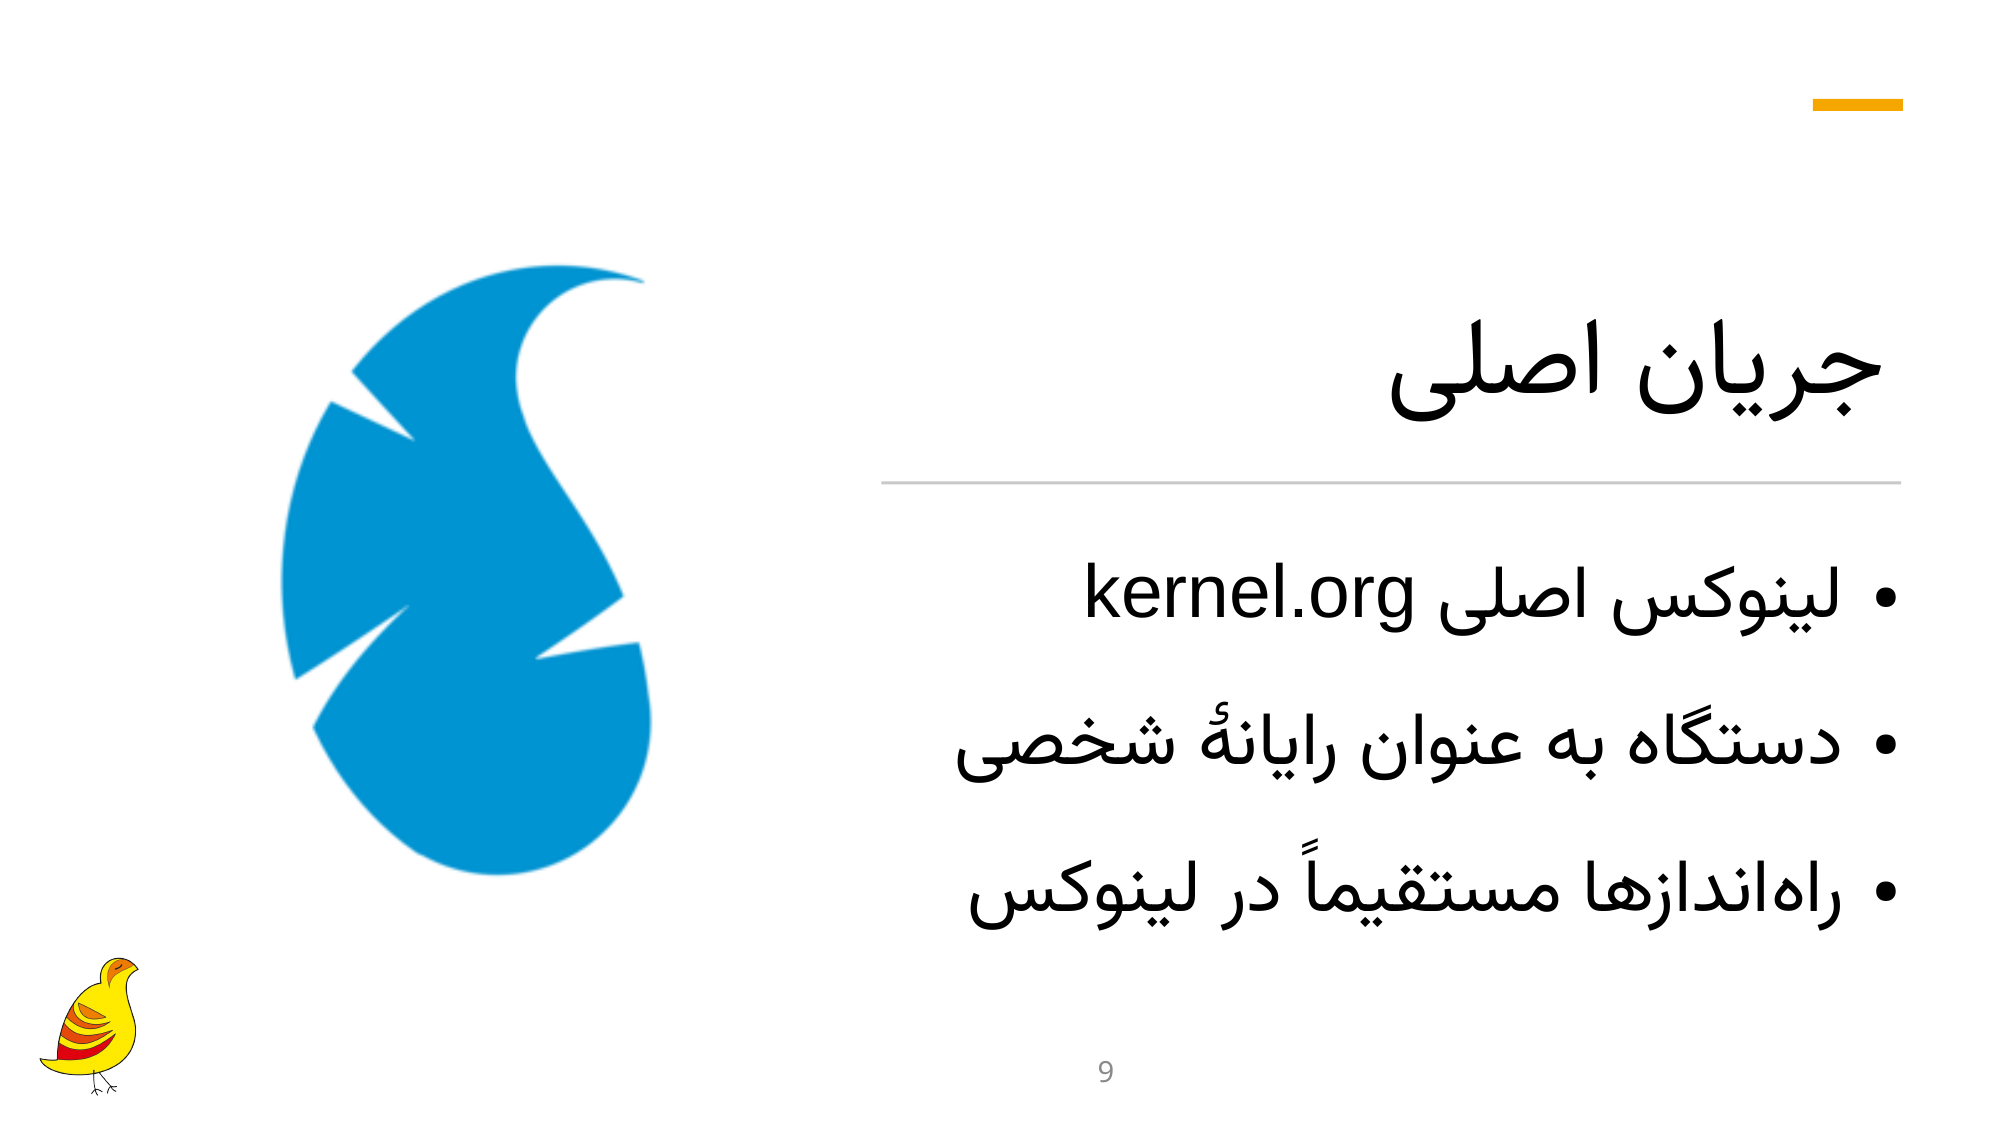

# جریان اصلی
 لینوکس اصلی kernel.org
 دستگاه به عنوان رایانهٔ شخصی
 راه‌اندازها مستقیماً در لینوکس